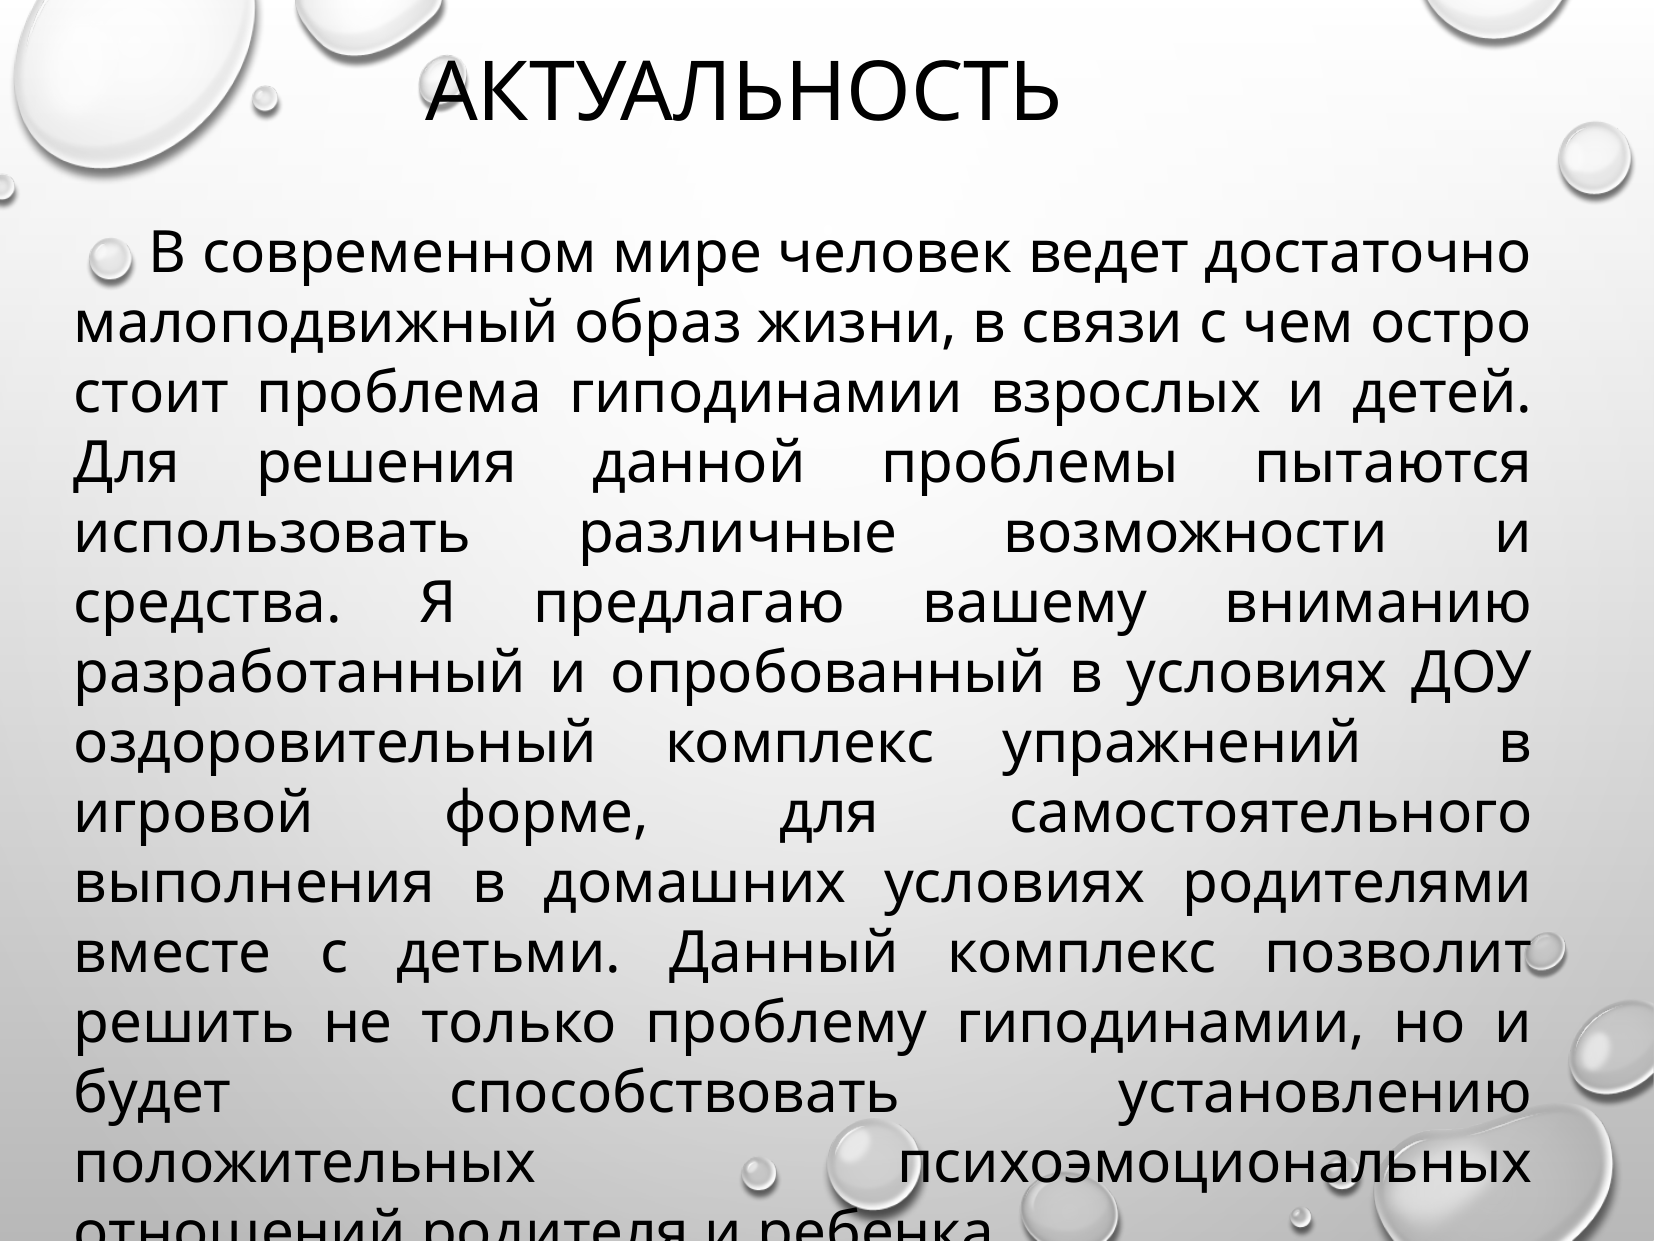

# Актуальность
	В современном мире человек ведет достаточно малоподвижный образ жизни, в связи с чем остро стоит проблема гиподинамии взрослых и детей. Для решения данной проблемы пытаются использовать различные возможности и средства. Я предлагаю вашему вниманию разработанный и опробованный в условиях ДОУ оздоровительный комплекс упражнений в игровой форме, для самостоятельного выполнения в домашних условиях родителями вместе с детьми. Данный комплекс позволит решить не только проблему гиподинамии, но и будет способствовать установлению положительных психоэмоциональных отношений родителя и ребенка.